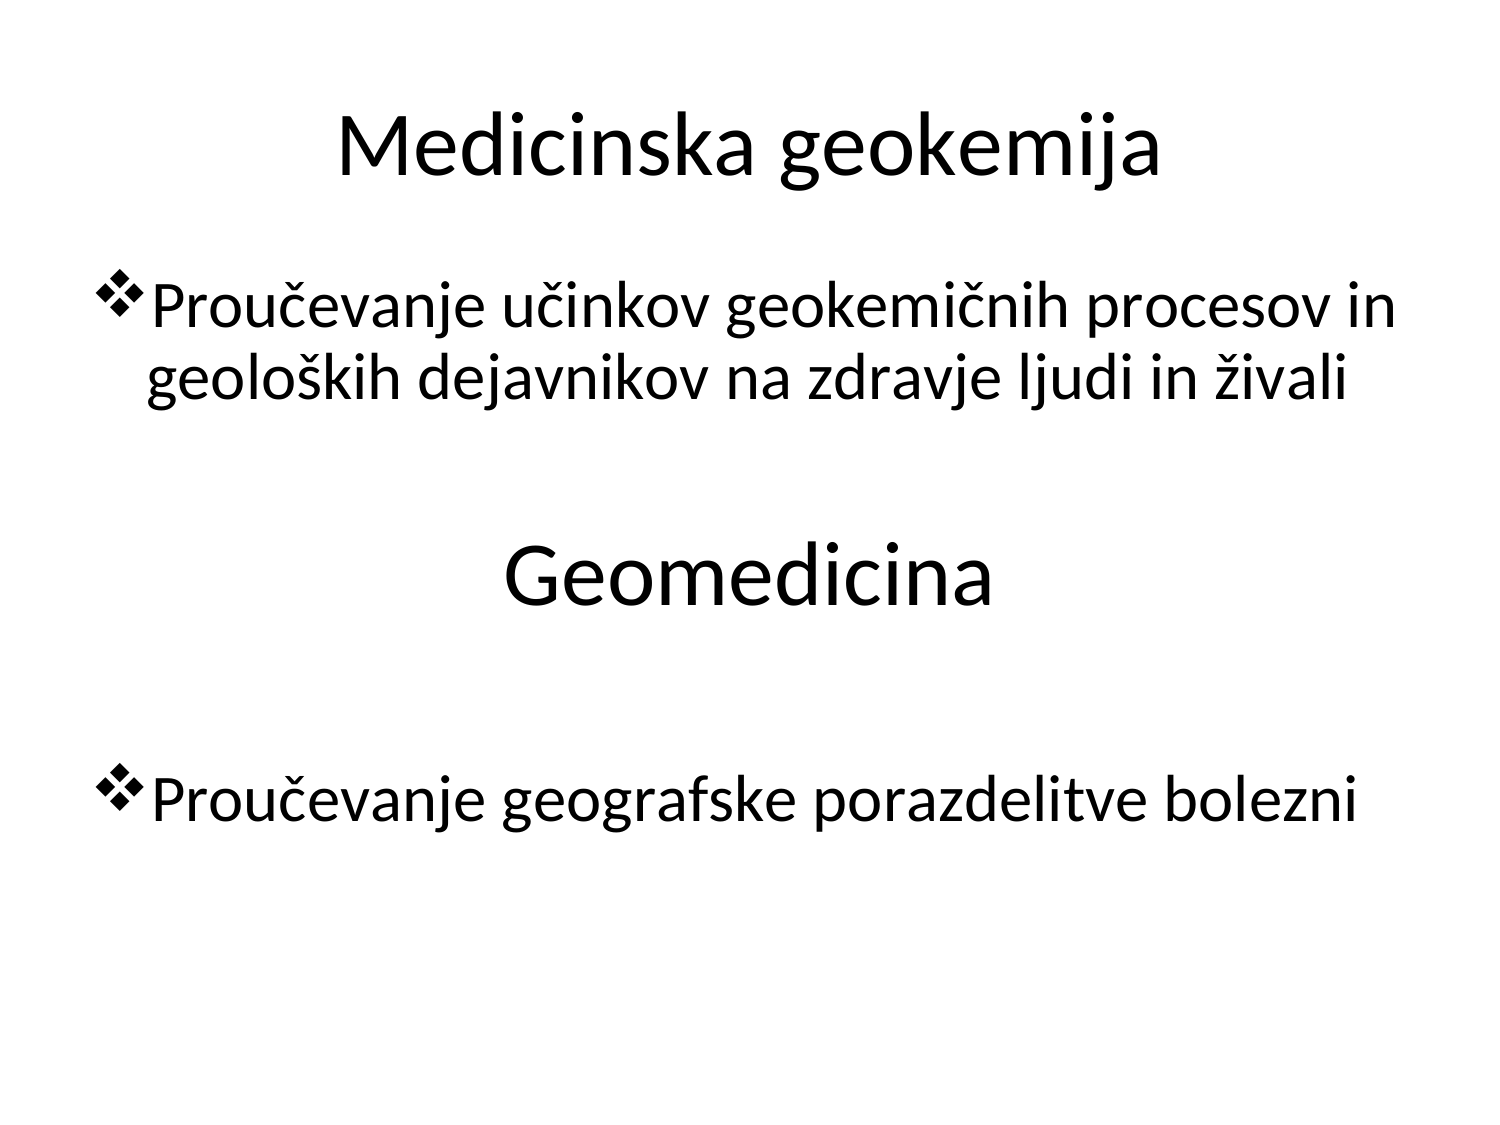

# Medicinska geokemija
Proučevanje učinkov geokemičnih procesov in geoloških dejavnikov na zdravje ljudi in živali
Geomedicina
Proučevanje geografske porazdelitve bolezni